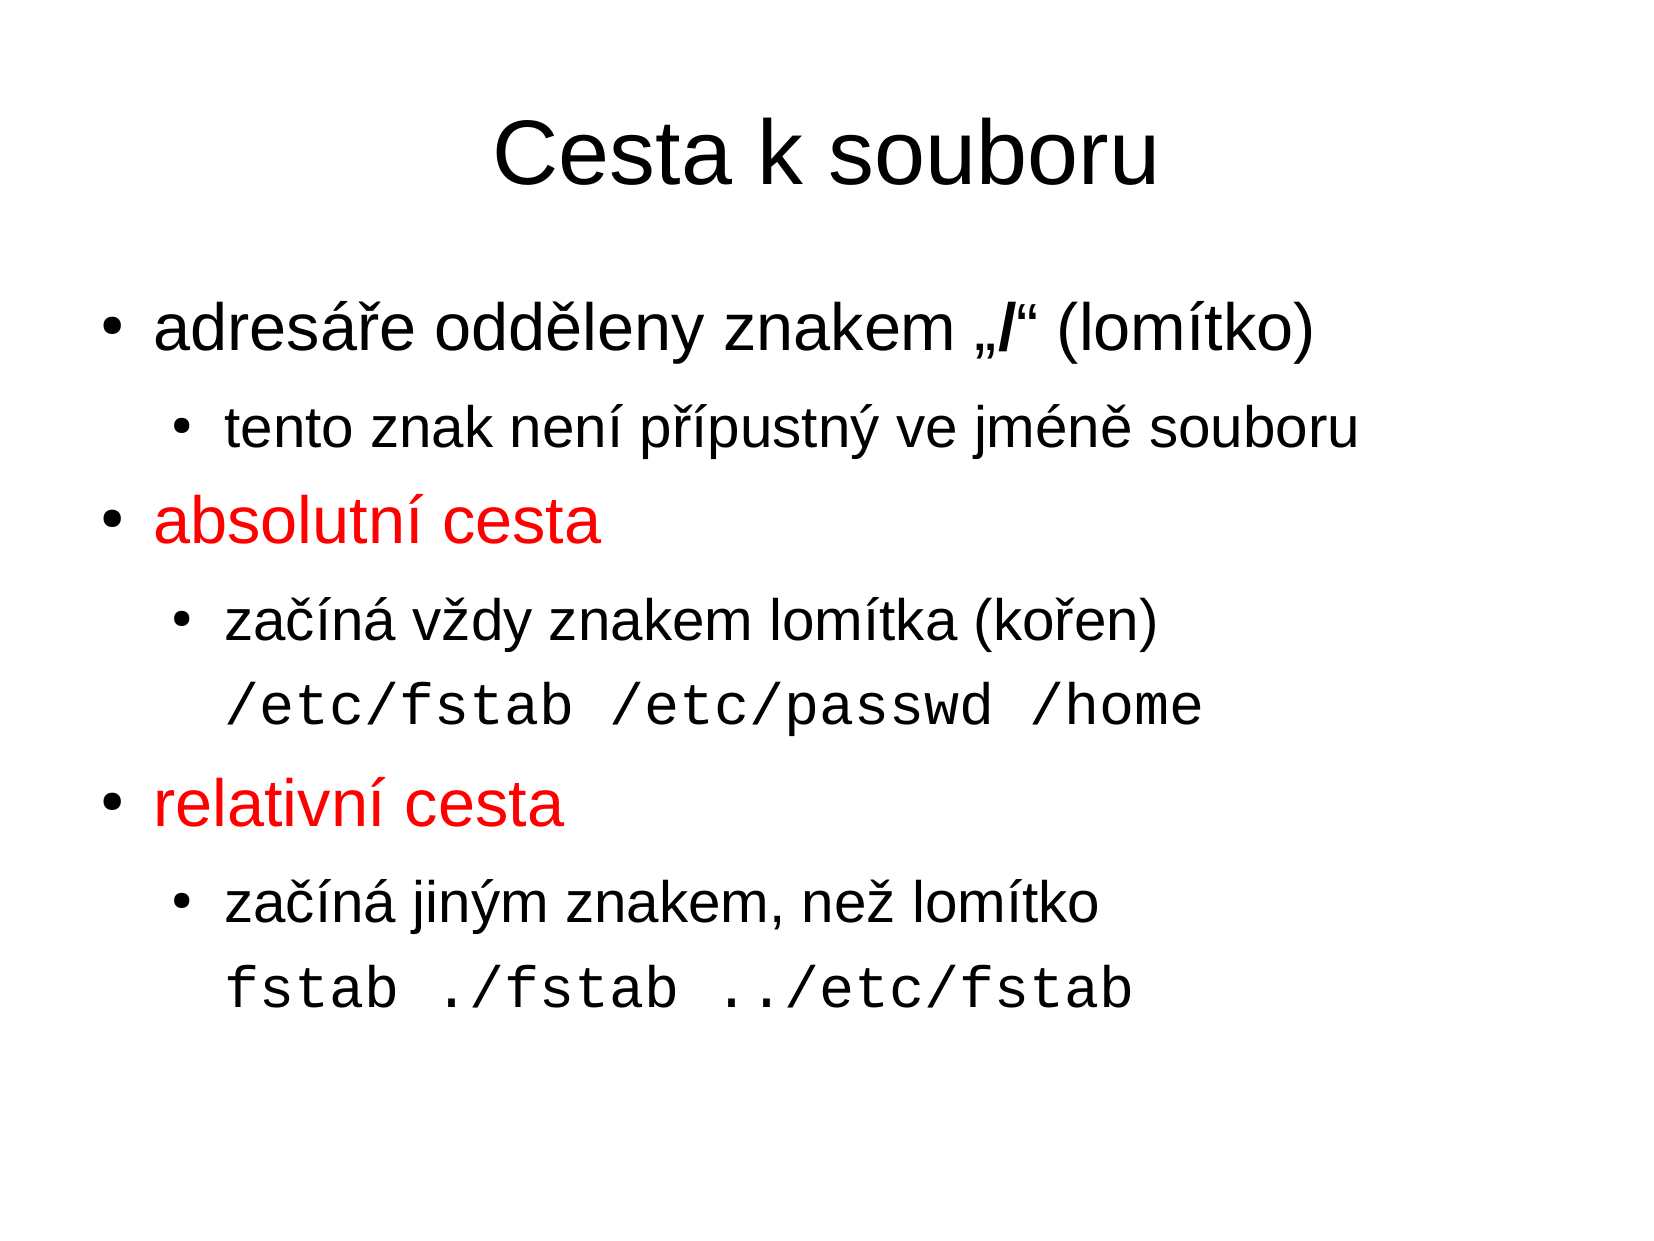

# Cesta k souboru
adresáře odděleny znakem „/“ (lomítko)
tento znak není přípustný ve jméně souboru
absolutní cesta
začíná vždy znakem lomítka (kořen)
/etc/fstab /etc/passwd /home
relativní cesta
začíná jiným znakem, než lomítko
fstab ./fstab ../etc/fstab